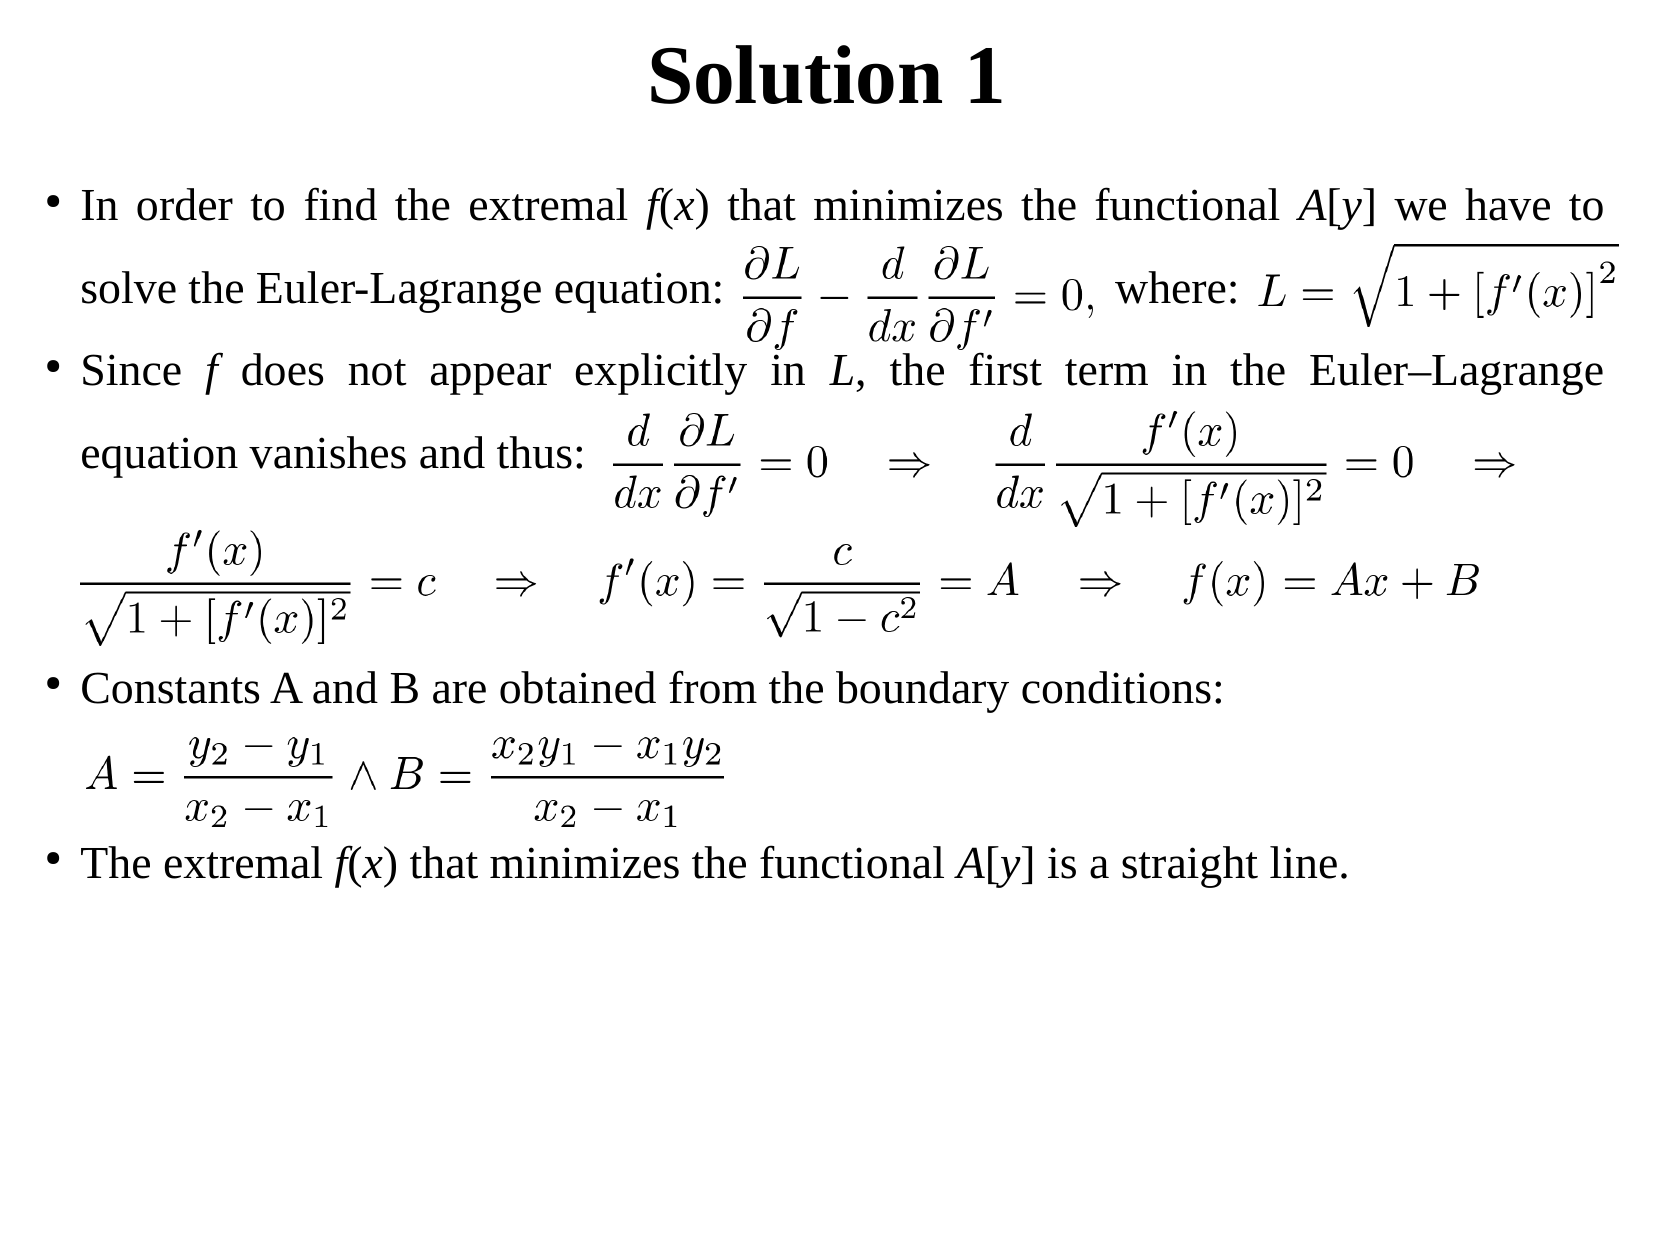

Solution 1
# In order to find the extremal f(x) that minimizes the functional A[y] we have to solve the Euler-Lagrange equation: where:
Since f does not appear explicitly in L, the first term in the Euler–Lagrange equation vanishes and thus:
Constants A and B are obtained from the boundary conditions:
The extremal f(x) that minimizes the functional A[y] is a straight line.